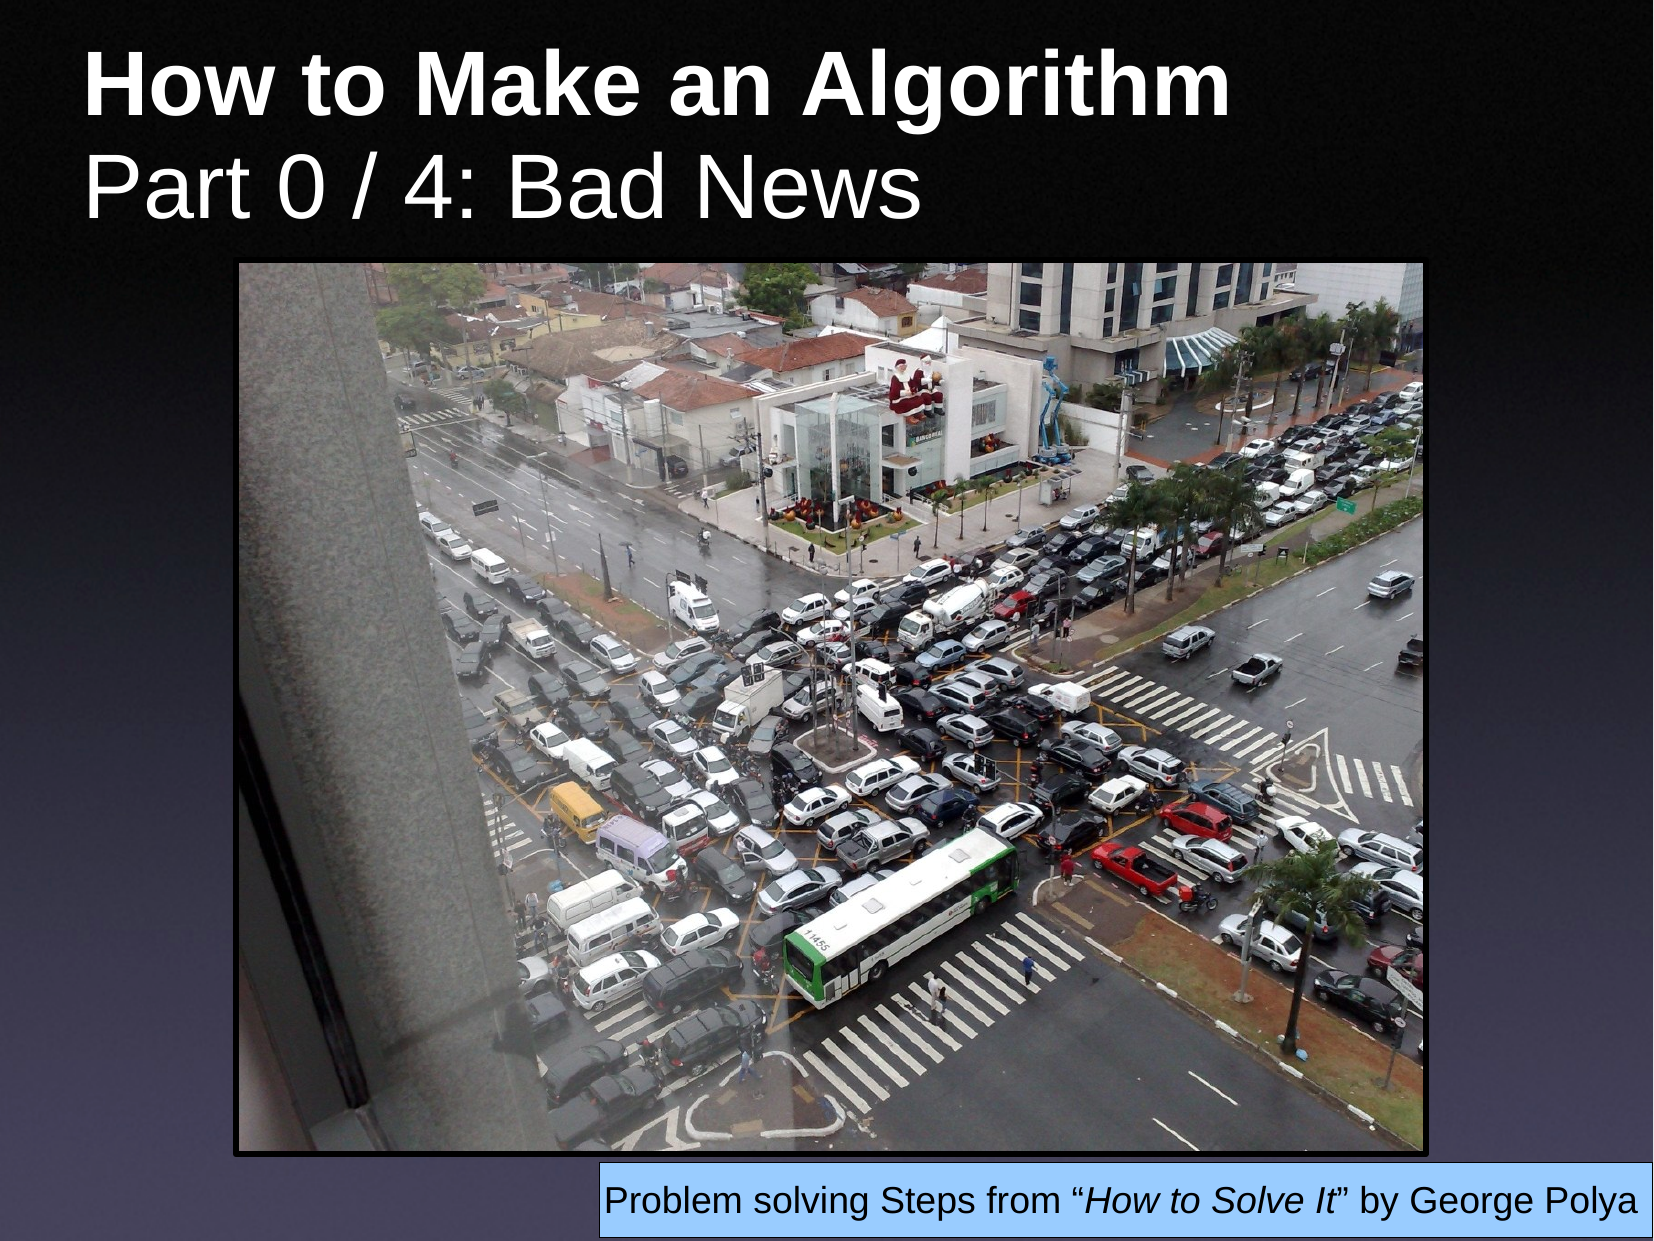

# How to Make an Algorithm Part 0 / 4: Bad News
Problem solving Steps from “How to Solve It” by George Polya